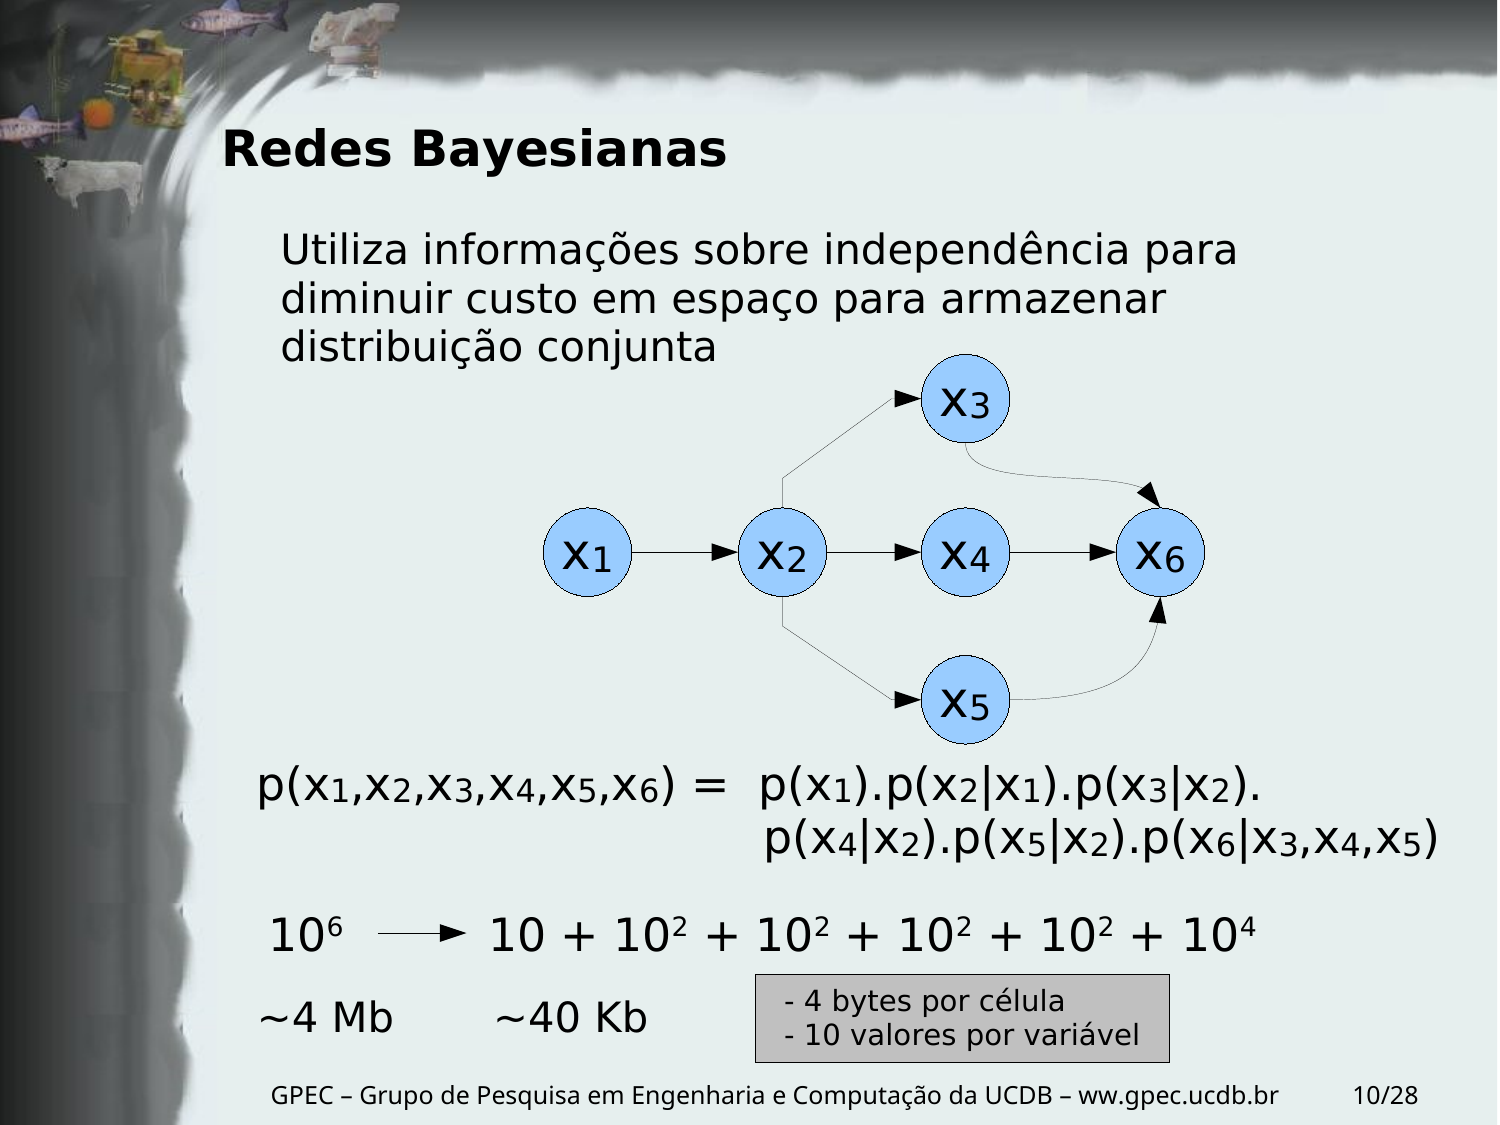

# Redes Bayesianas
Utiliza informações sobre independência para
diminuir custo em espaço para armazenar
distribuição conjunta
x3
x1
x2
x4
x6
x5
p(x1,x2,x3,x4,x5,x6) = p(x1).p(x2|x1).p(x3|x2).
 p(x4|x2).p(x5|x2).p(x6|x3,x4,x5)
106 10 + 102 + 102 + 102 + 102 + 104
- 4 bytes por célula
- 10 valores por variável
~4 Mb
~40 Kb